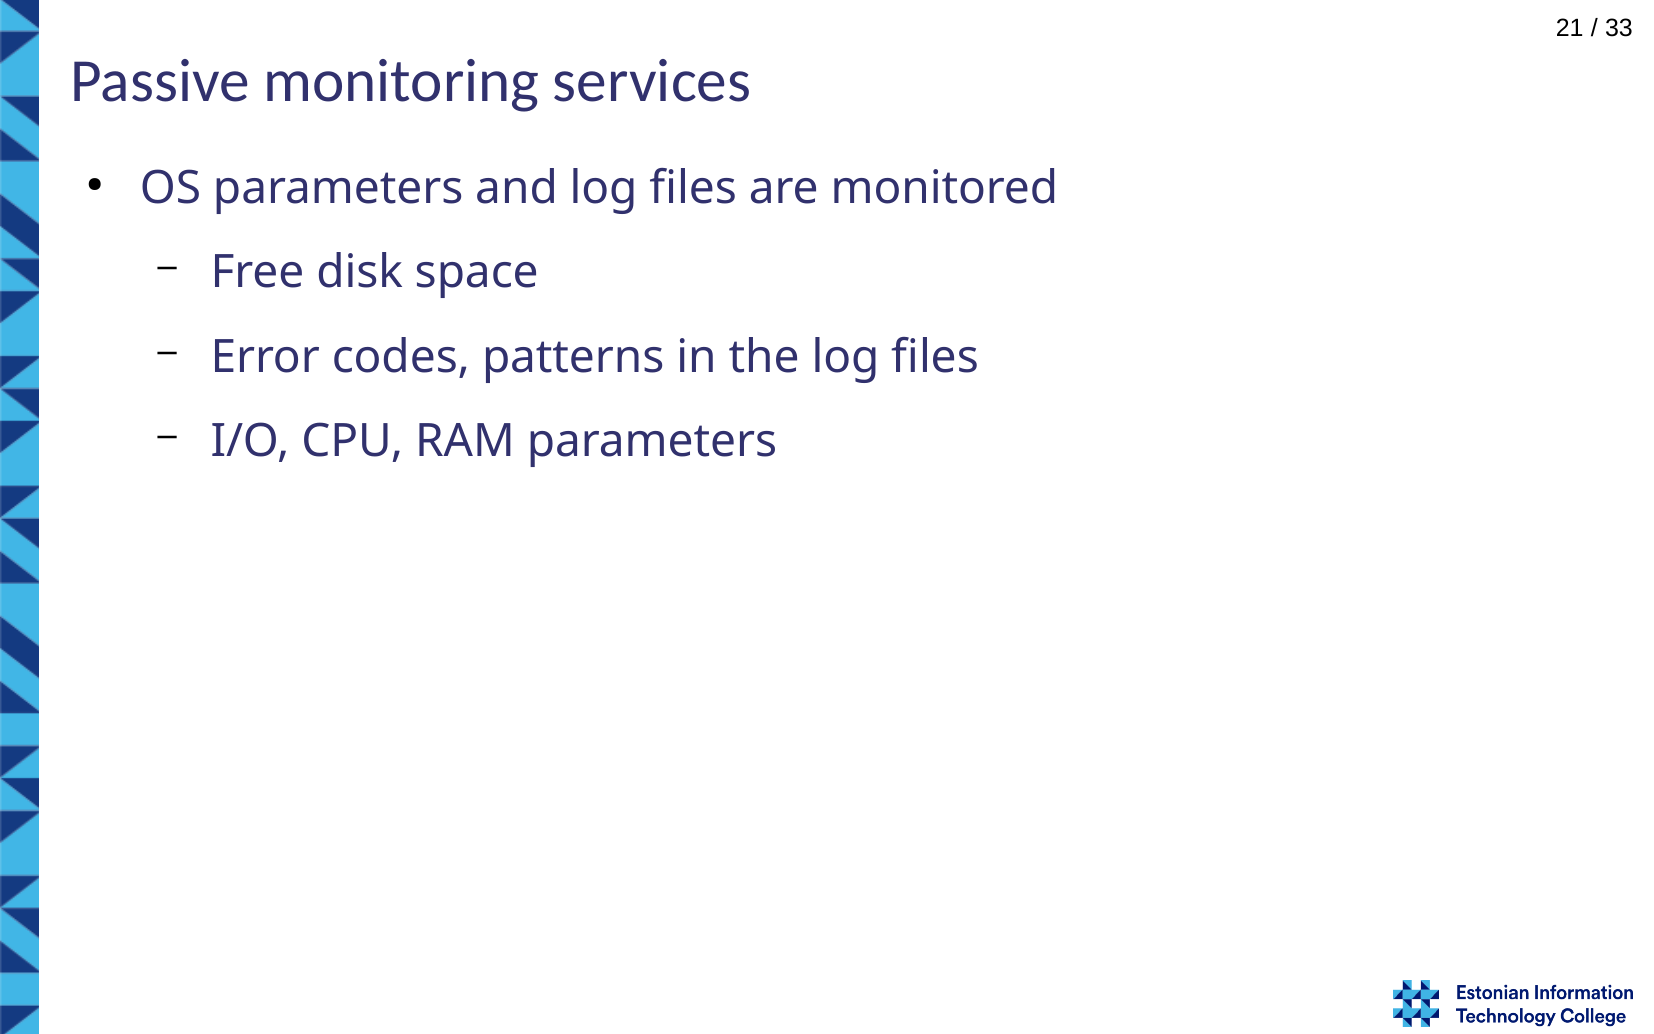

# Passive monitoring services
OS parameters and log files are monitored
Free disk space
Error codes, patterns in the log files
I/O, CPU, RAM parameters